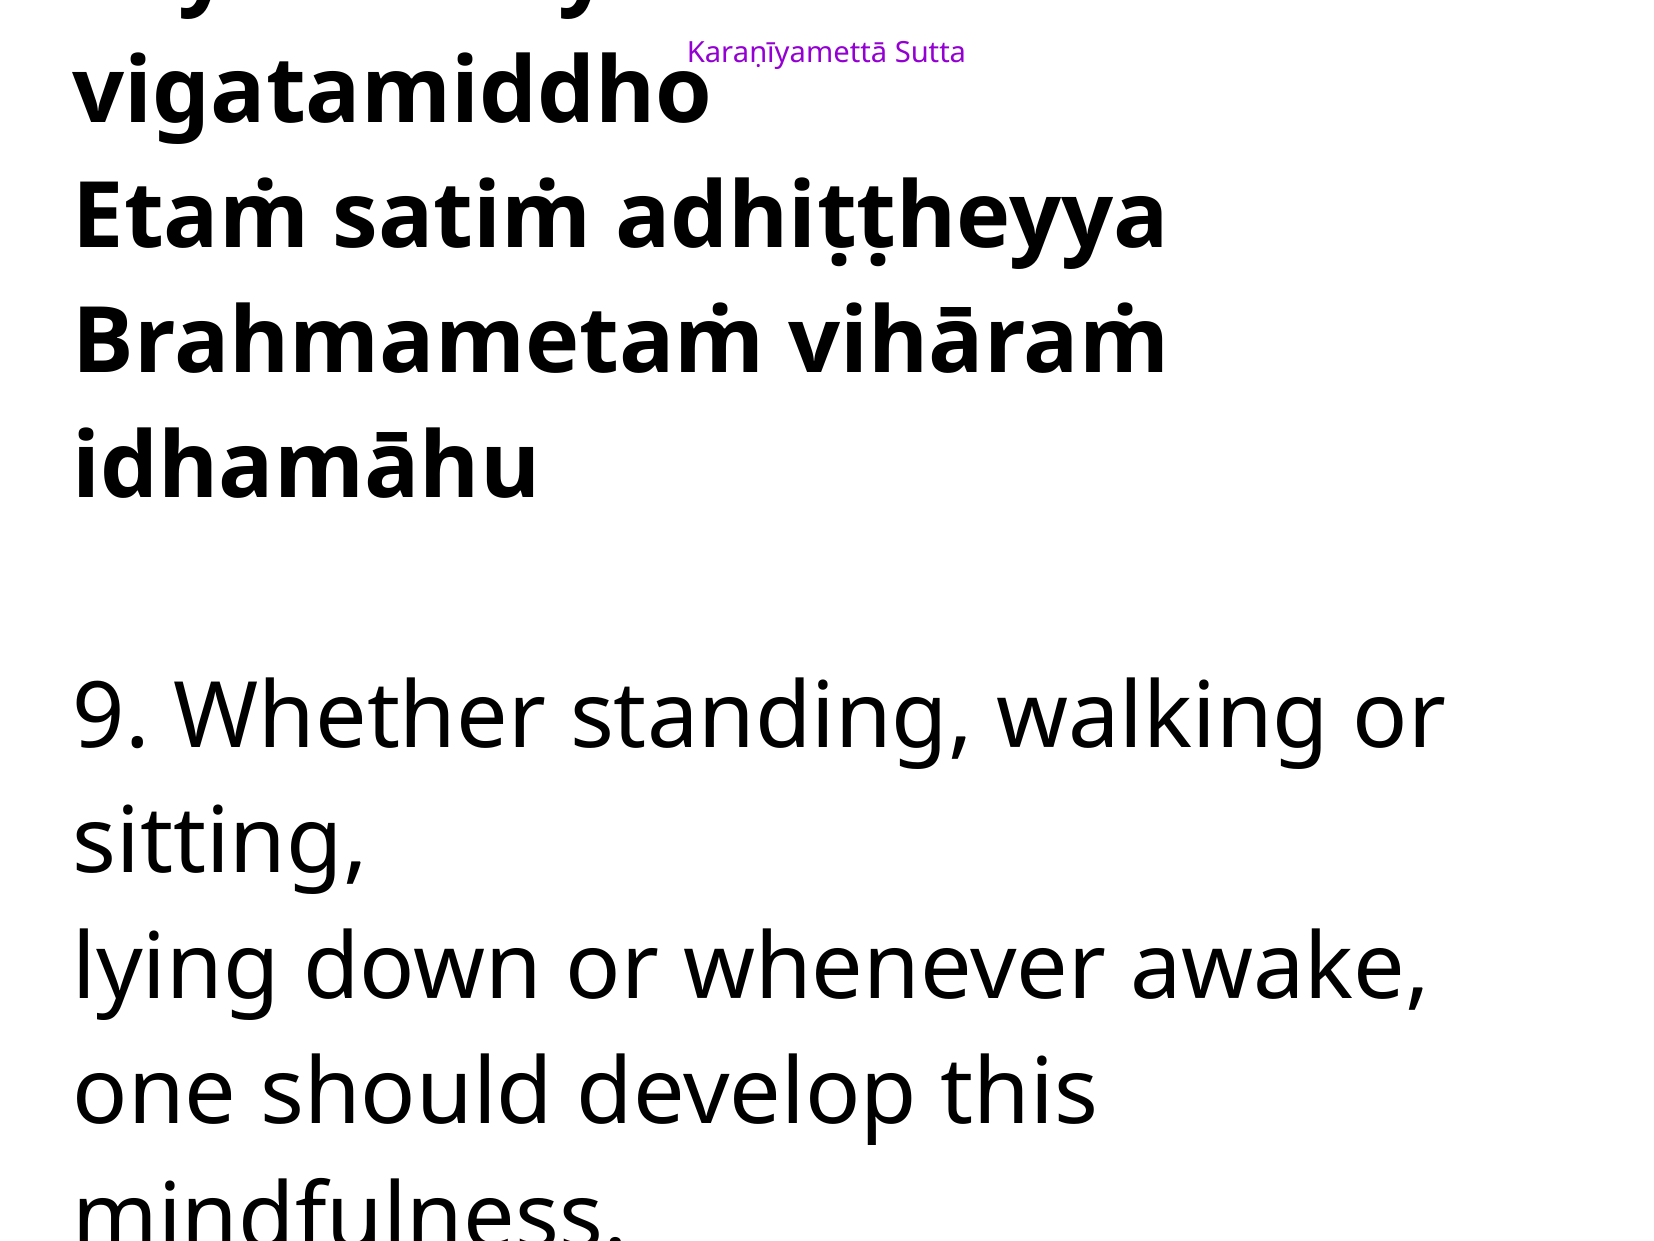

9. Tiṭṭhaṁ caraṁ nisinno vā
Sayāno vā yāvata’ssa vigatamiddho
Etaṁ satiṁ adhiṭṭheyya
Brahmametaṁ vihāraṁ idhamāhu
9. Whether standing, walking or sitting,
lying down or whenever awake,
one should develop this mindfulness.
This is called “the dwelling of the brahmas.”
# Karaṇīyamettā Sutta